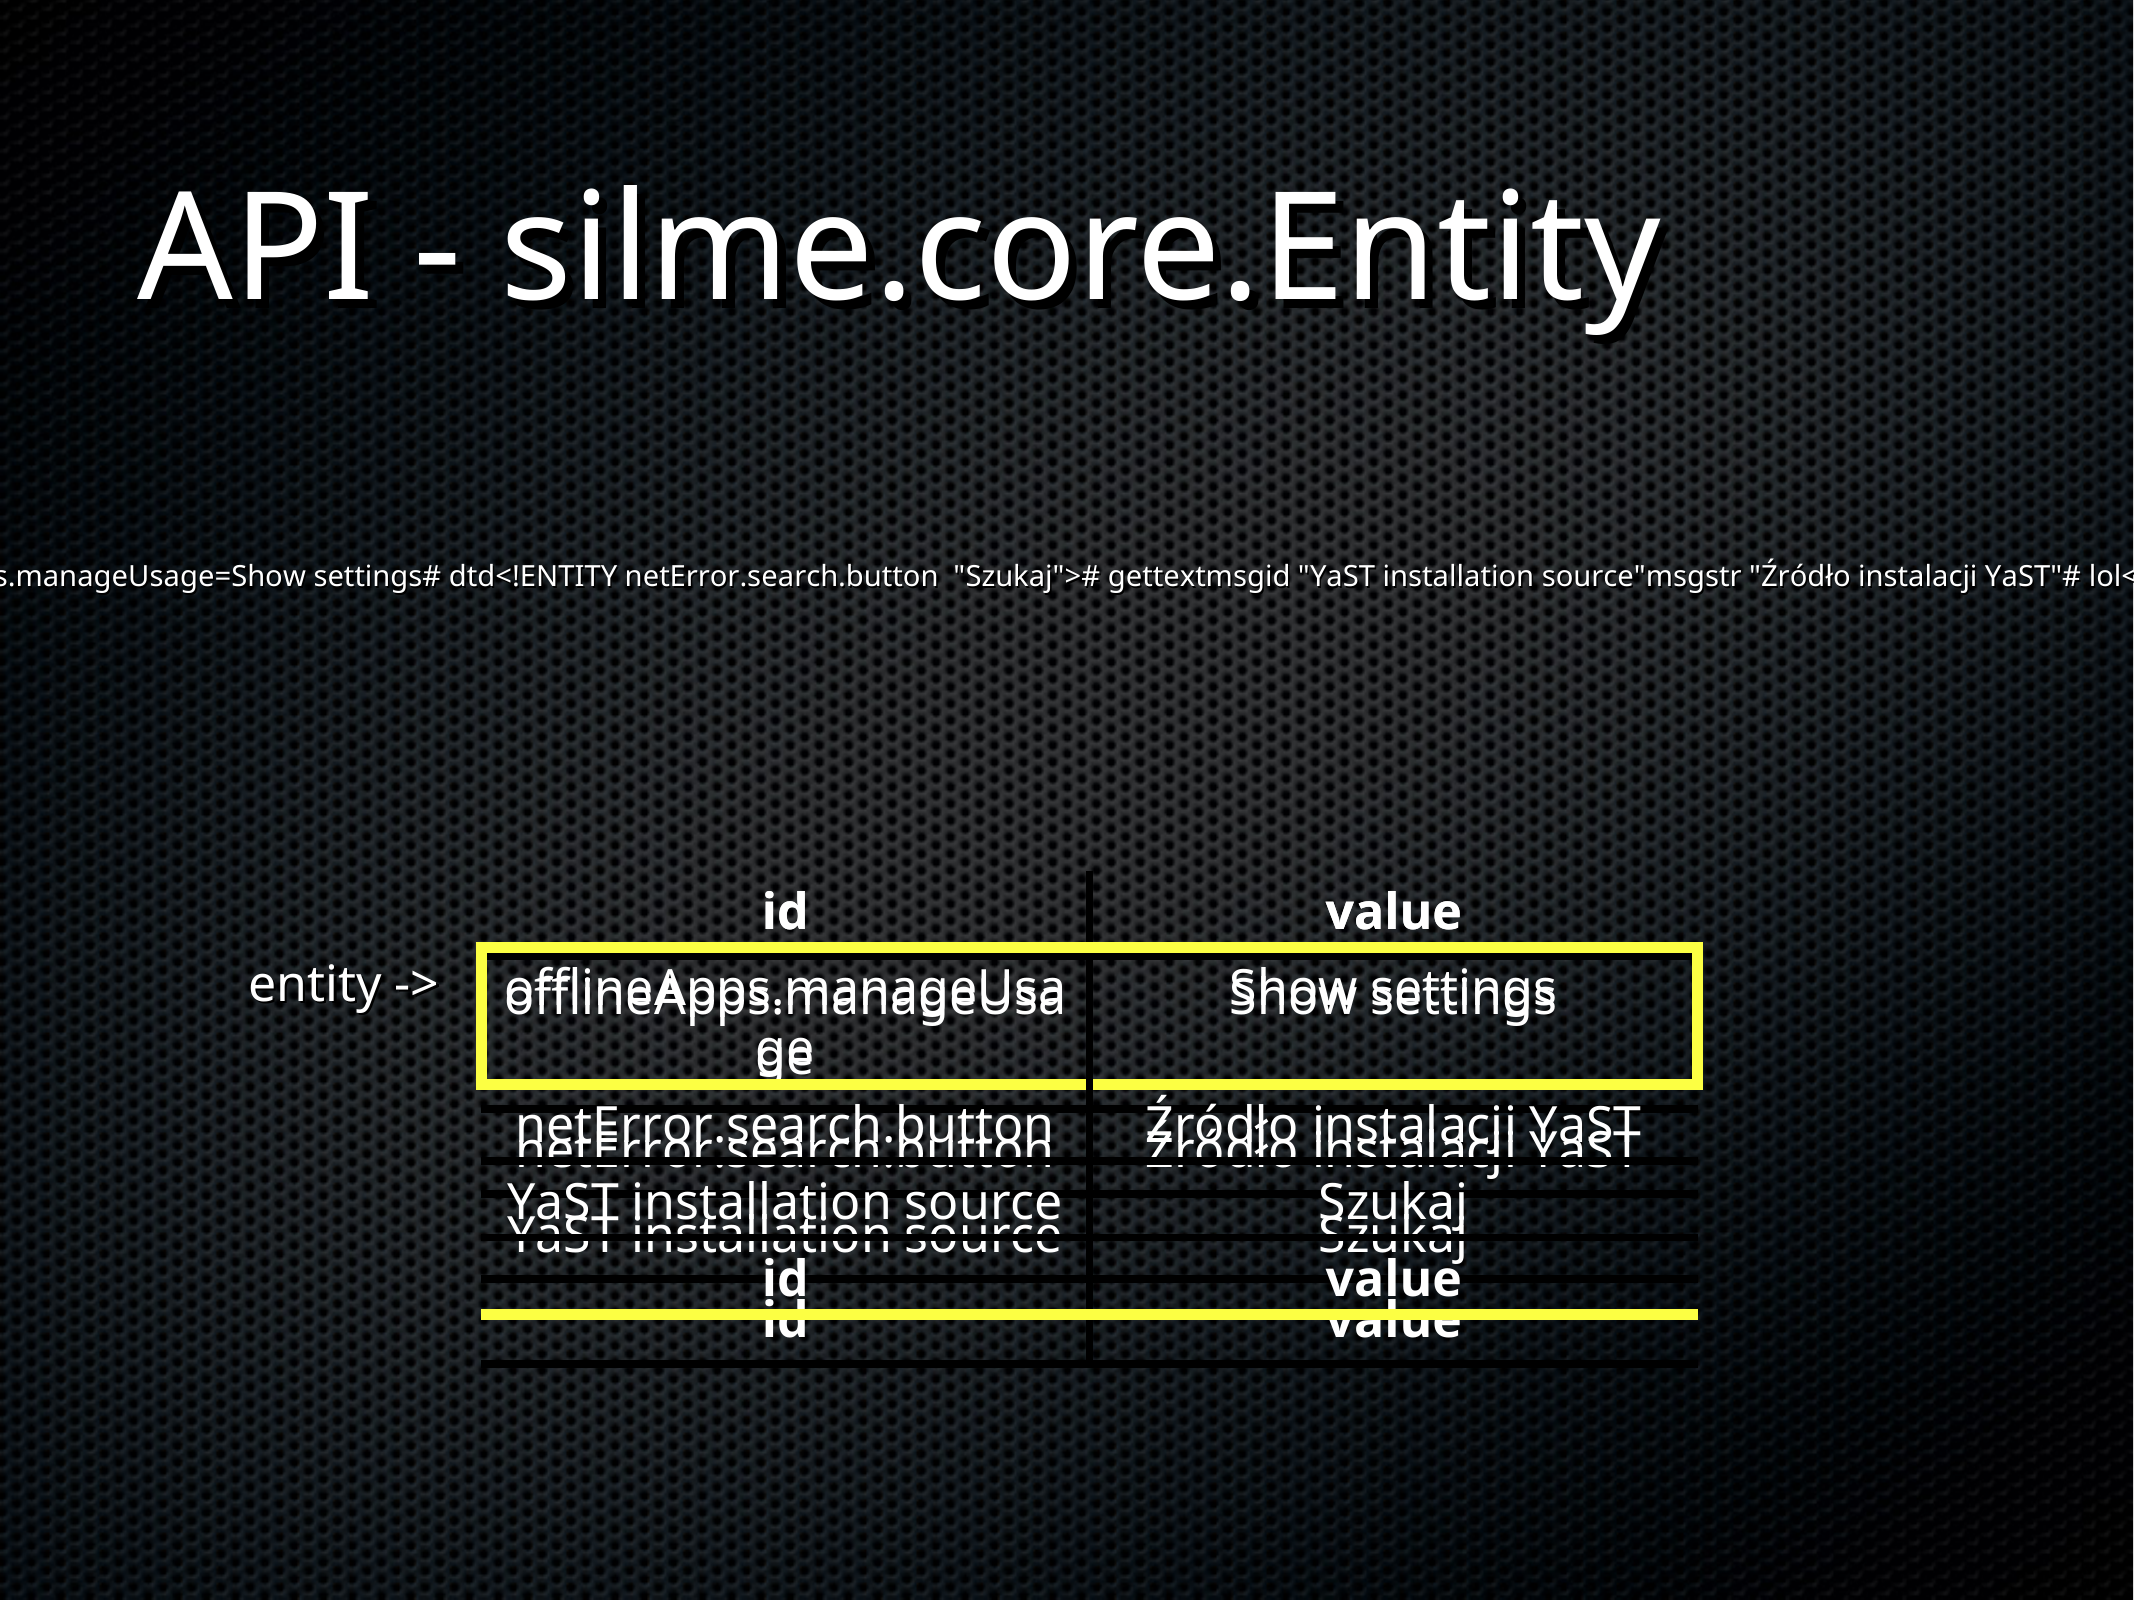

# API - silme.core.Entity
# propertiesofflineApps.manageUsage=Show settings# dtd<!ENTITY netError.search.button "Szukaj"># gettextmsgid "YaST installation source"msgstr "Źródło instalacji YaST"# lol<build.button: "Install">
| id | value |
| --- | --- |
| offlineApps.manageUsage | Show settings |
| netError.search.button | Źródło instalacji YaST |
| YaST installation source | Szukaj |
| id | value |
| id | value |
| --- | --- |
| offlineApps.manageUsage | Show settings |
| netError.search.button | Źródło instalacji YaST |
| YaST installation source | Szukaj |
| id | value |
entity ->